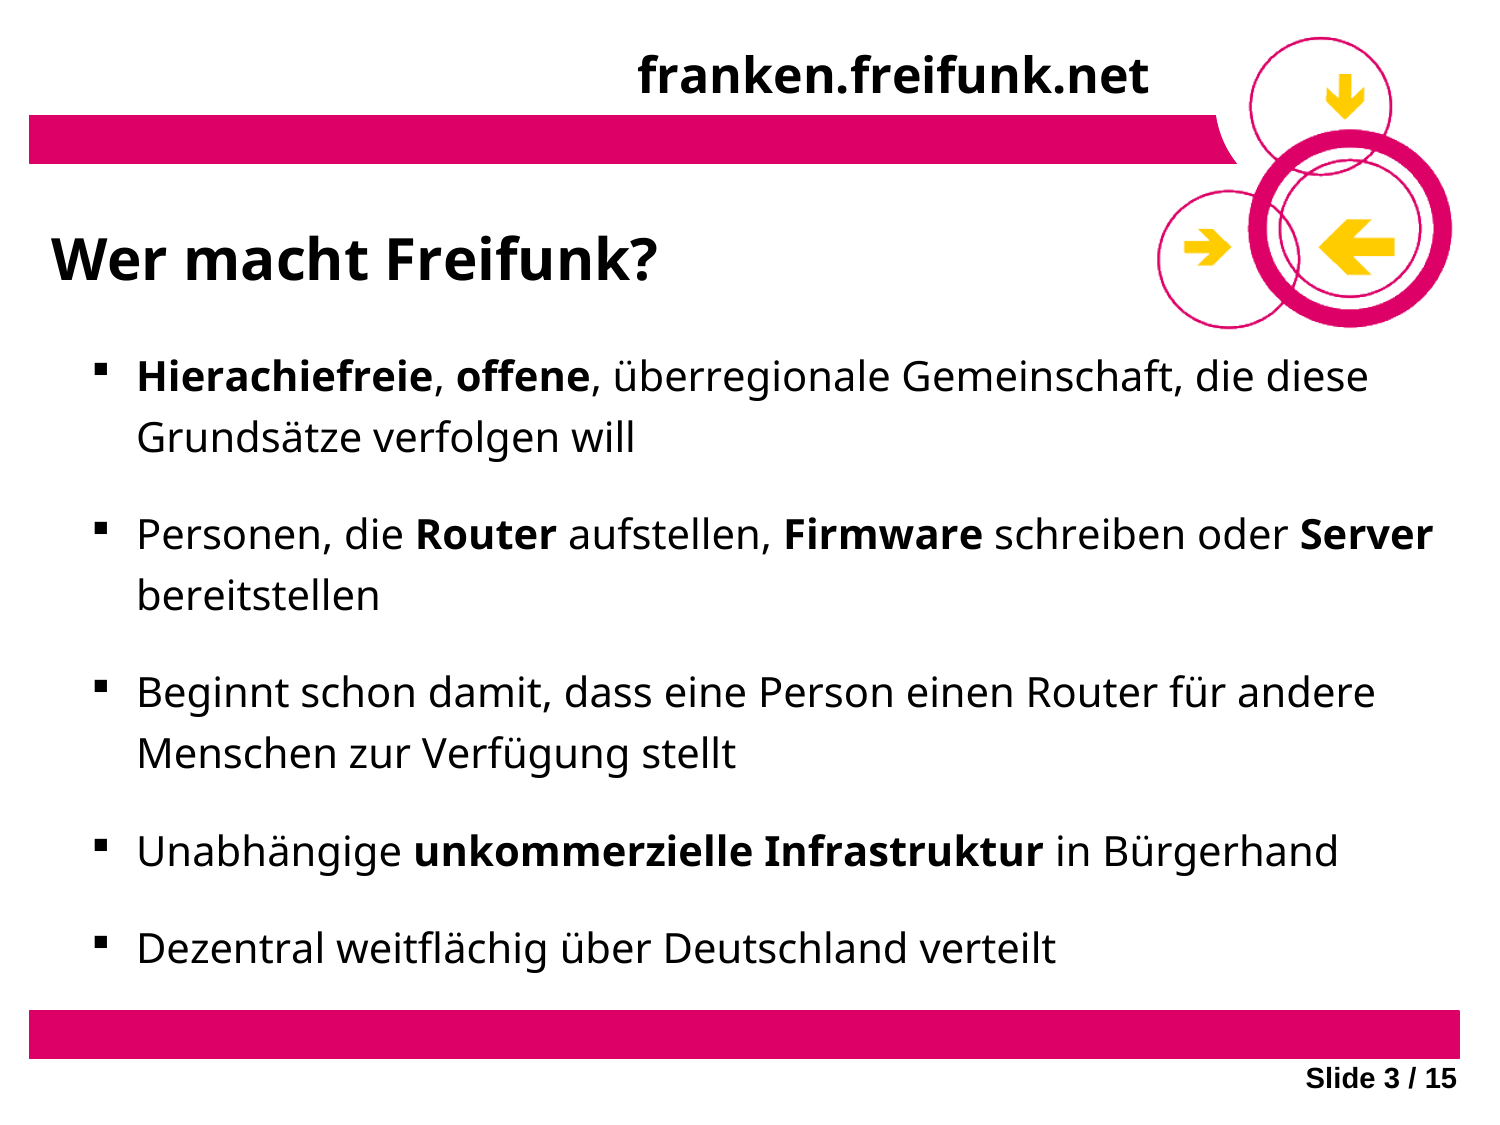

Wer macht Freifunk?
Hierachiefreie, offene, überregionale Gemeinschaft, die diese Grundsätze verfolgen will
Personen, die Router aufstellen, Firmware schreiben oder Server bereitstellen
Beginnt schon damit, dass eine Person einen Router für andere Menschen zur Verfügung stellt
Unabhängige unkommerzielle Infrastruktur in Bürgerhand
Dezentral weitflächig über Deutschland verteilt
3